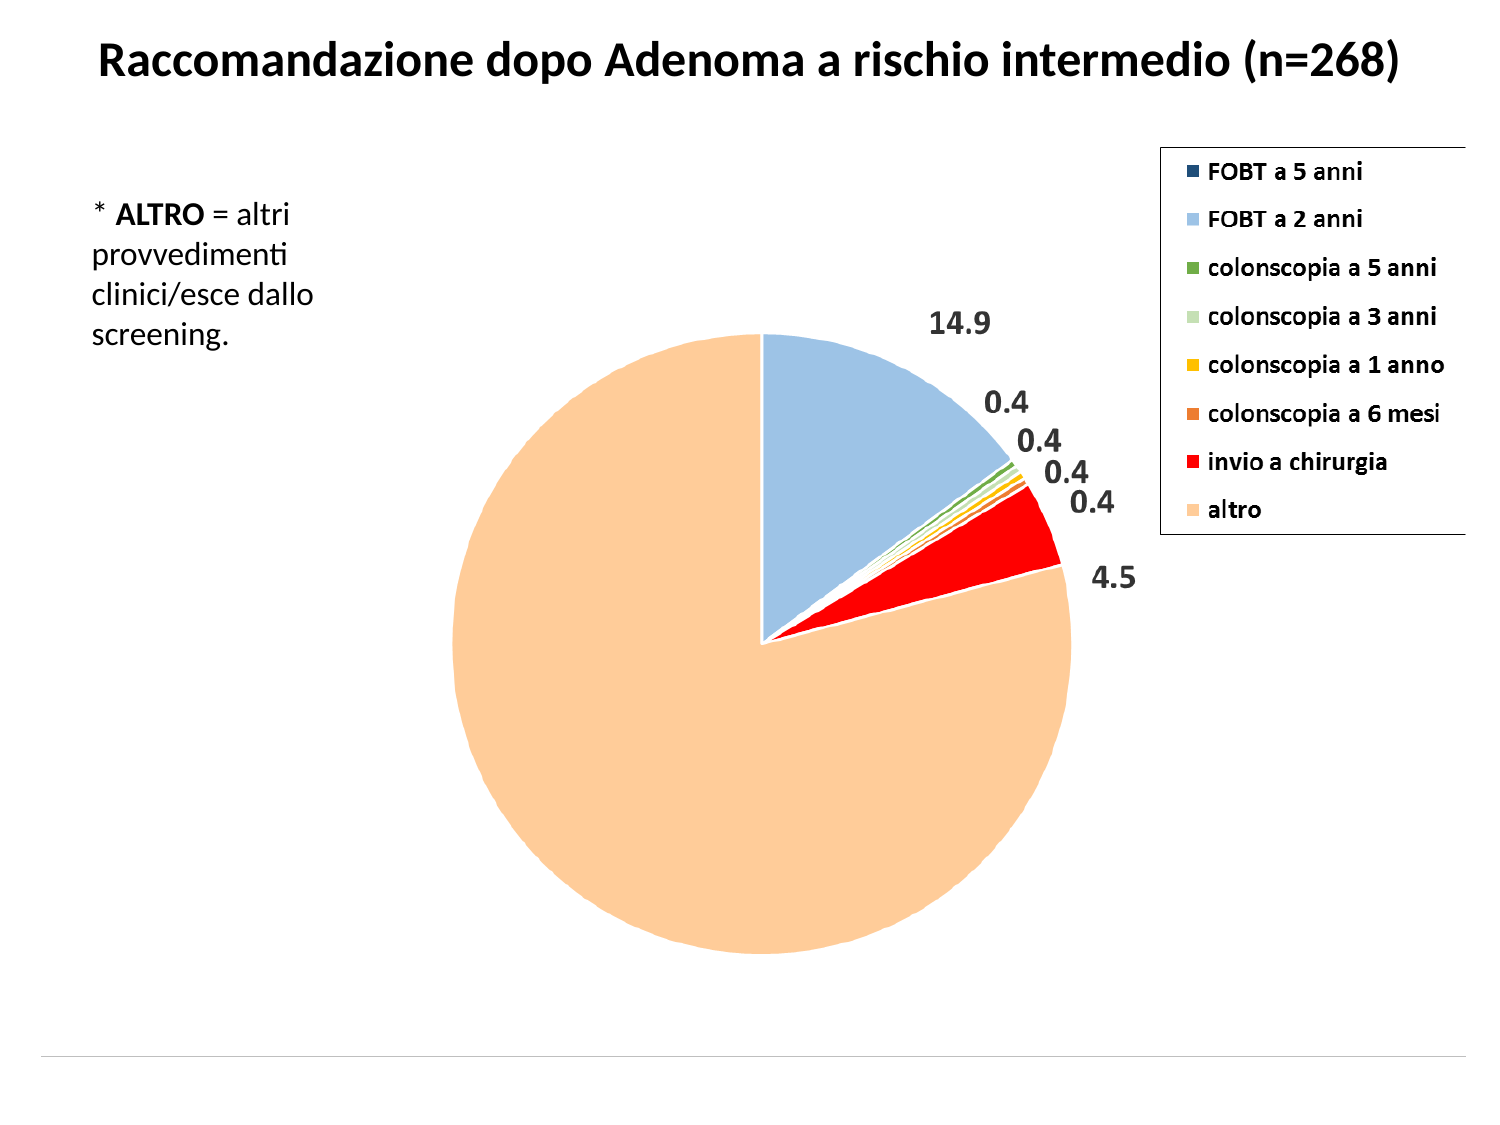

Raccomandazione dopo Adenoma a rischio intermedio (n=268)
* ALTRO = altri provvedimenti clinici/esce dallo screening.